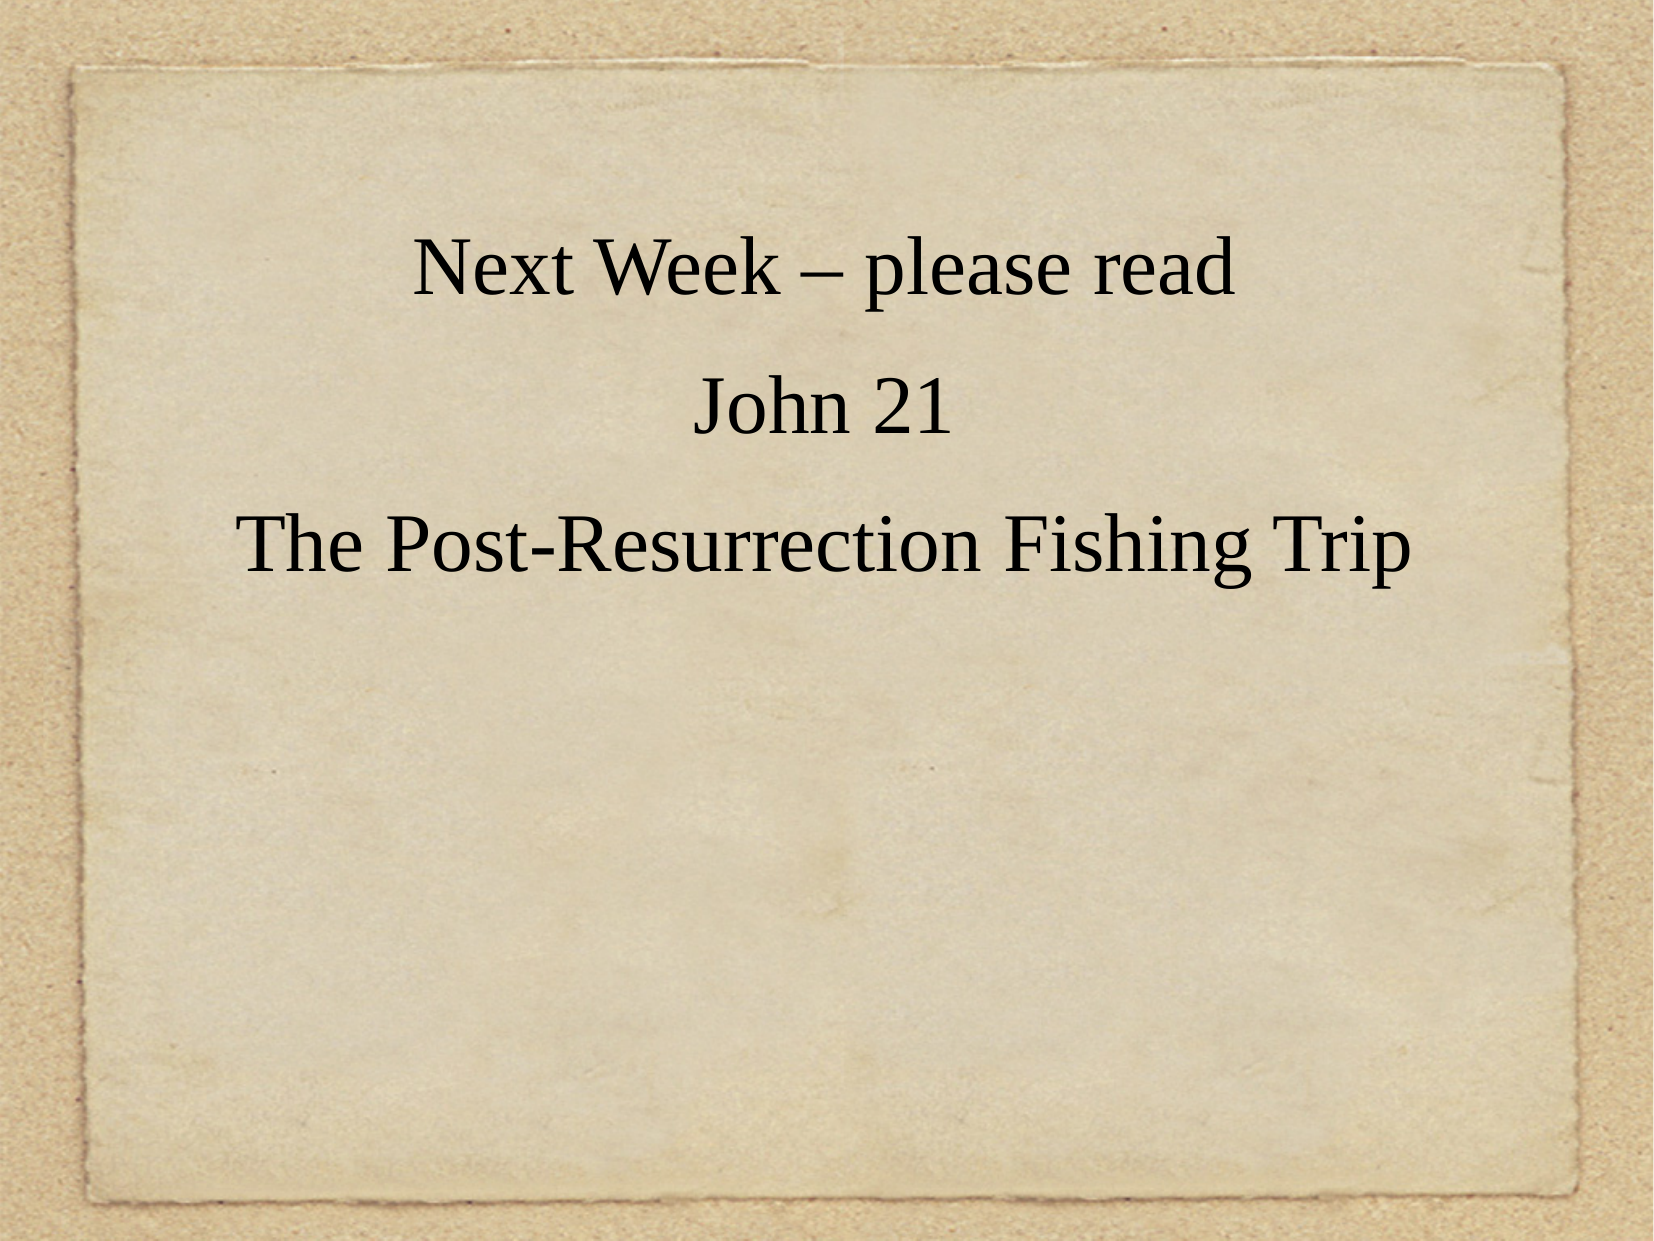

Next Week – please read
John 21
The Post-Resurrection Fishing Trip